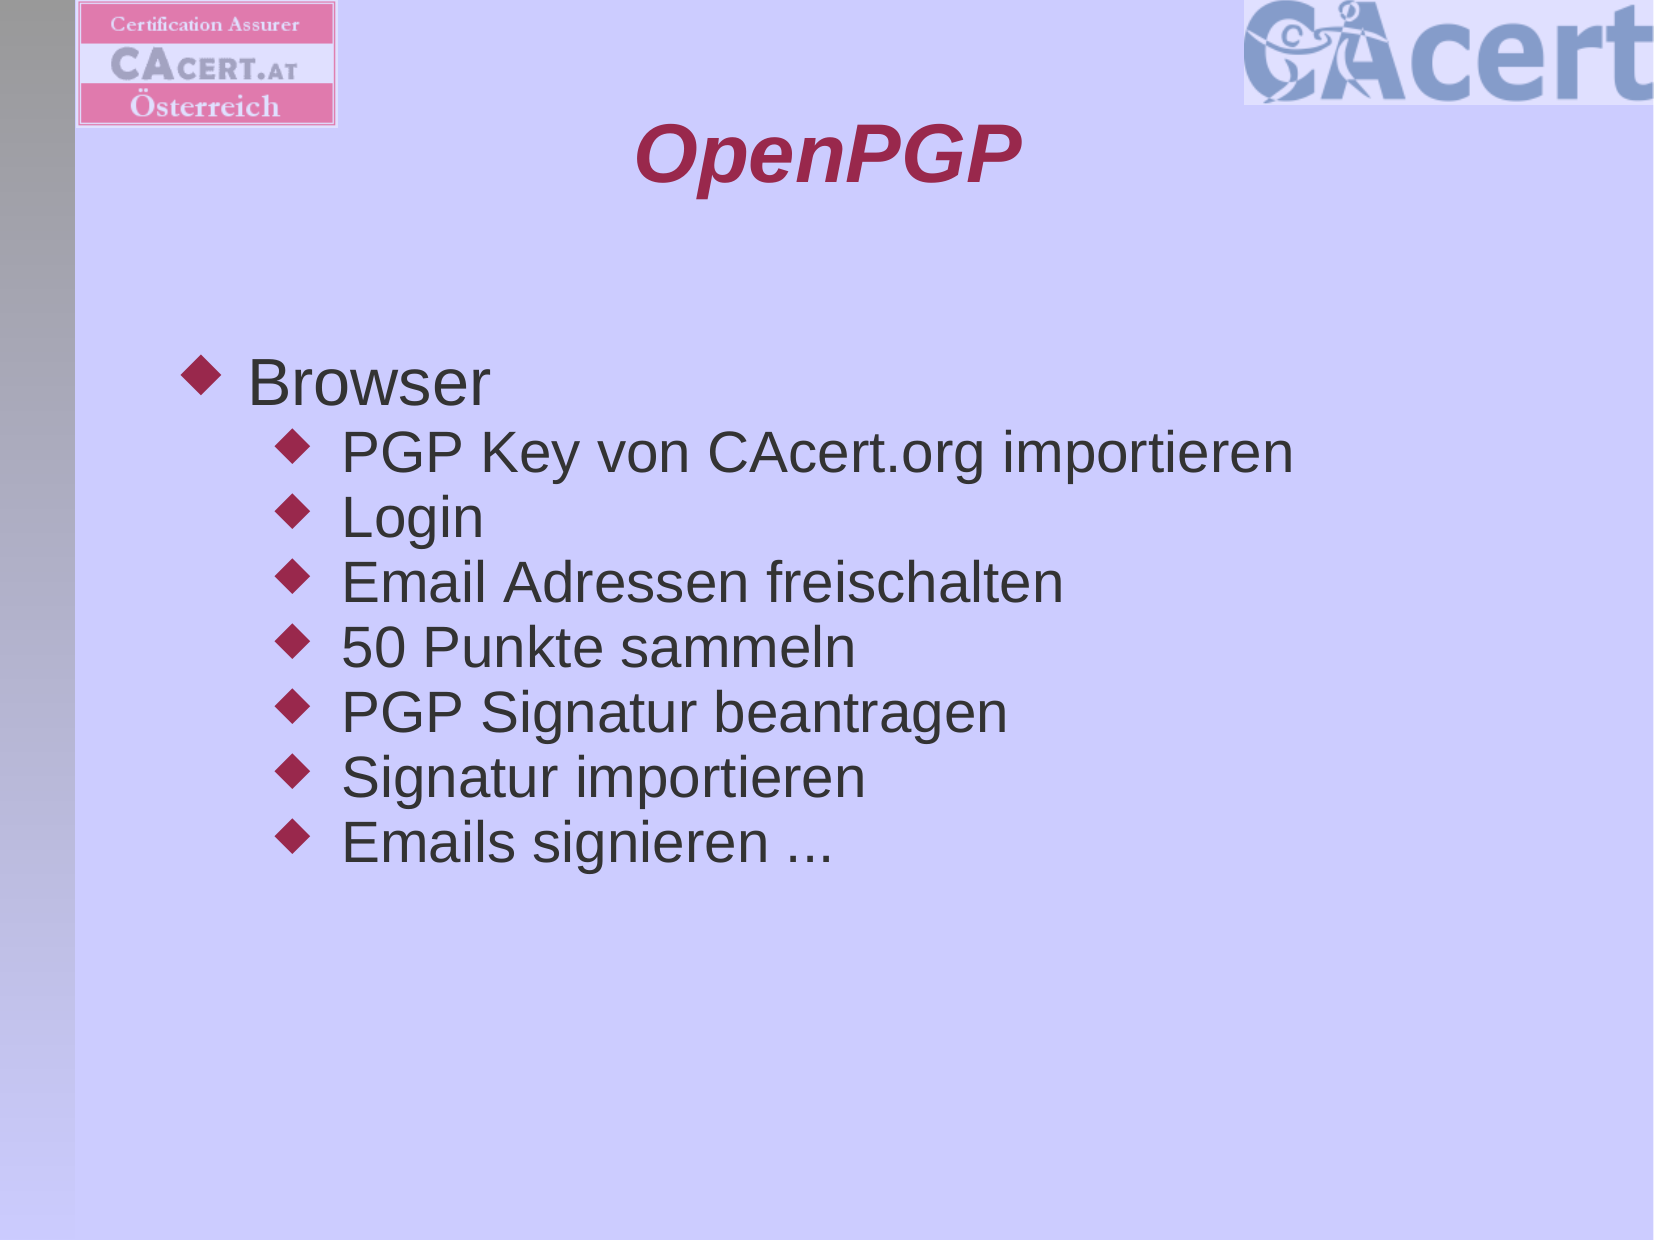

# OpenPGP
Browser
PGP Key von CAcert.org importieren
Login
Email Adressen freischalten
50 Punkte sammeln
PGP Signatur beantragen
Signatur importieren
Emails signieren ...